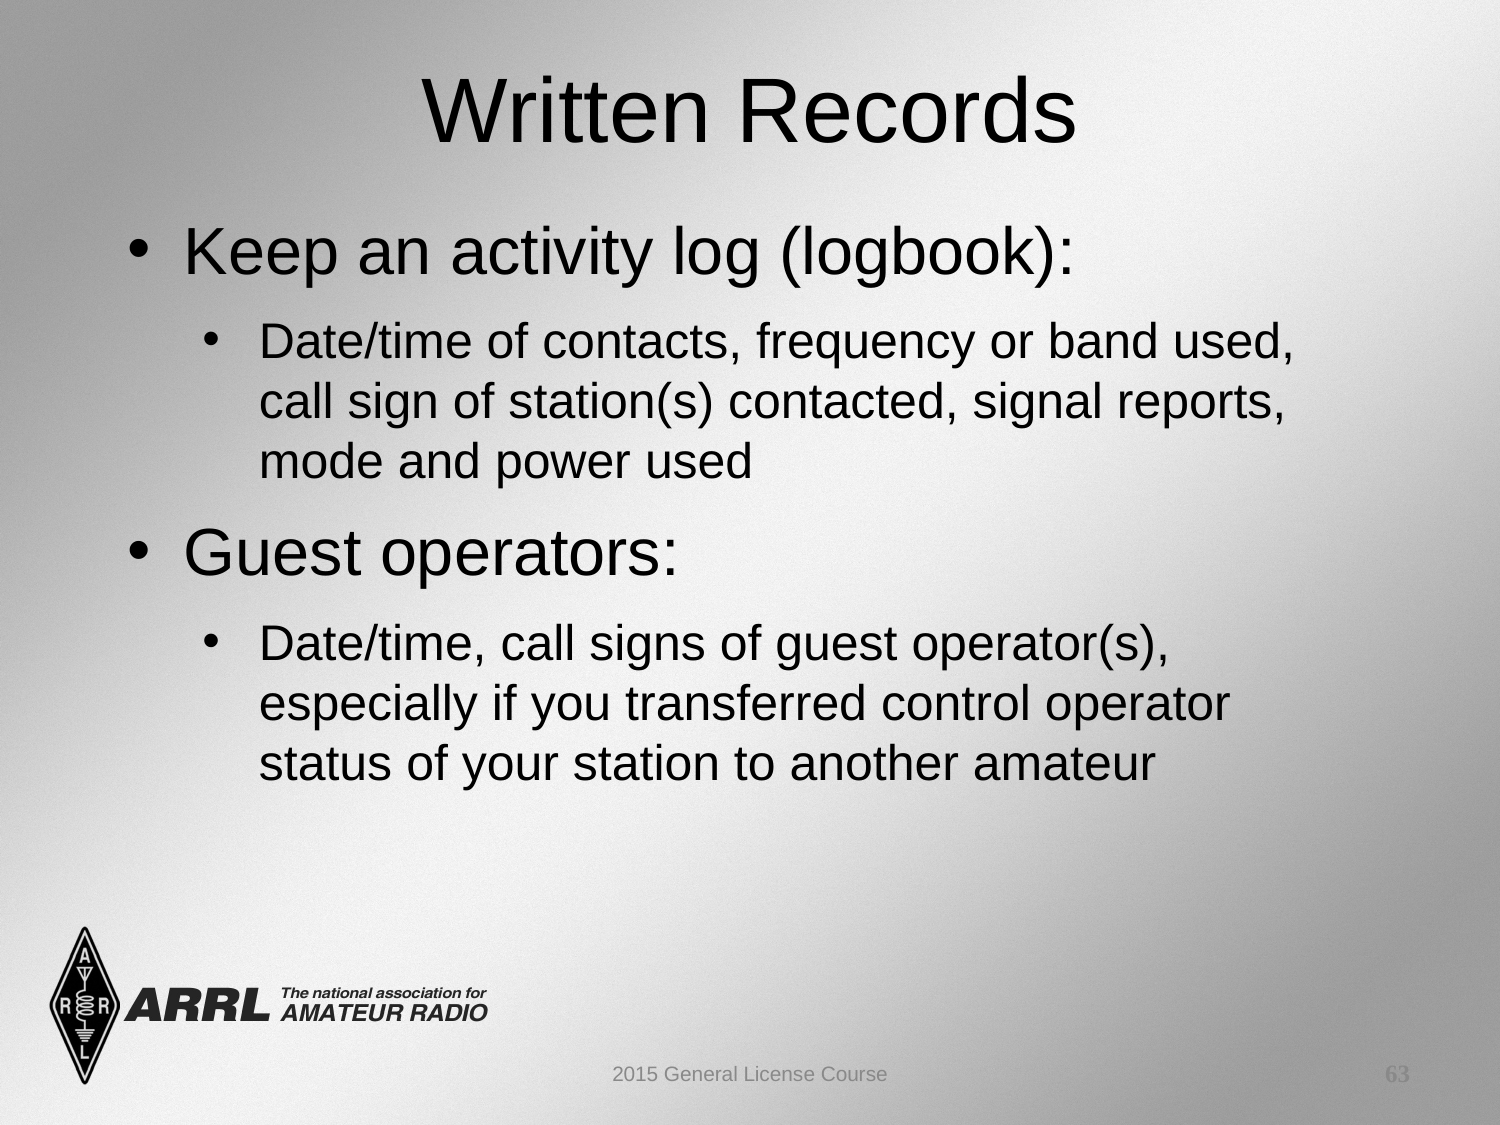

Written Records
Keep an activity log (logbook):
Date/time of contacts, frequency or band used, call sign of station(s) contacted, signal reports, mode and power used
Guest operators:
Date/time, call signs of guest operator(s), especially if you transferred control operator status of your station to another amateur
2015 General License Course